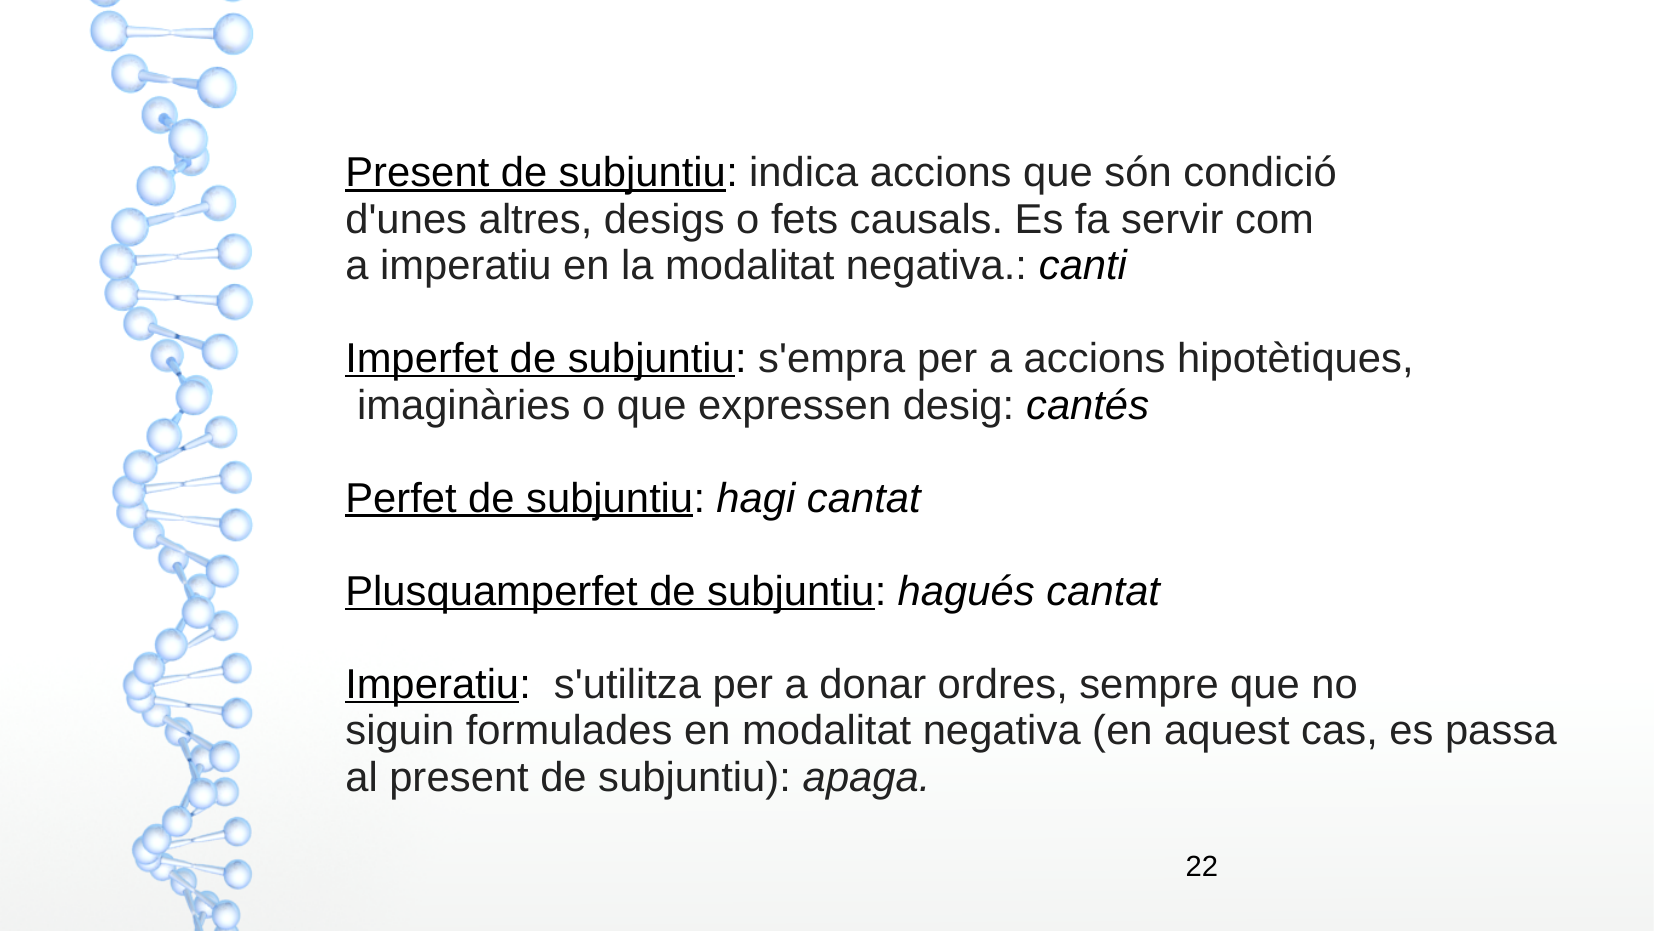

Present de subjuntiu: indica accions que són condició
d'unes altres, desigs o fets causals. Es fa servir com
a imperatiu en la modalitat negativa.: canti
Imperfet de subjuntiu: s'empra per a accions hipotètiques,
 imaginàries o que expressen desig: cantés
Perfet de subjuntiu: hagi cantat
Plusquamperfet de subjuntiu: hagués cantat
Imperatiu: s'utilitza per a donar ordres, sempre que no
siguin formulades en modalitat negativa (en aquest cas, es passa
al present de subjuntiu): apaga.